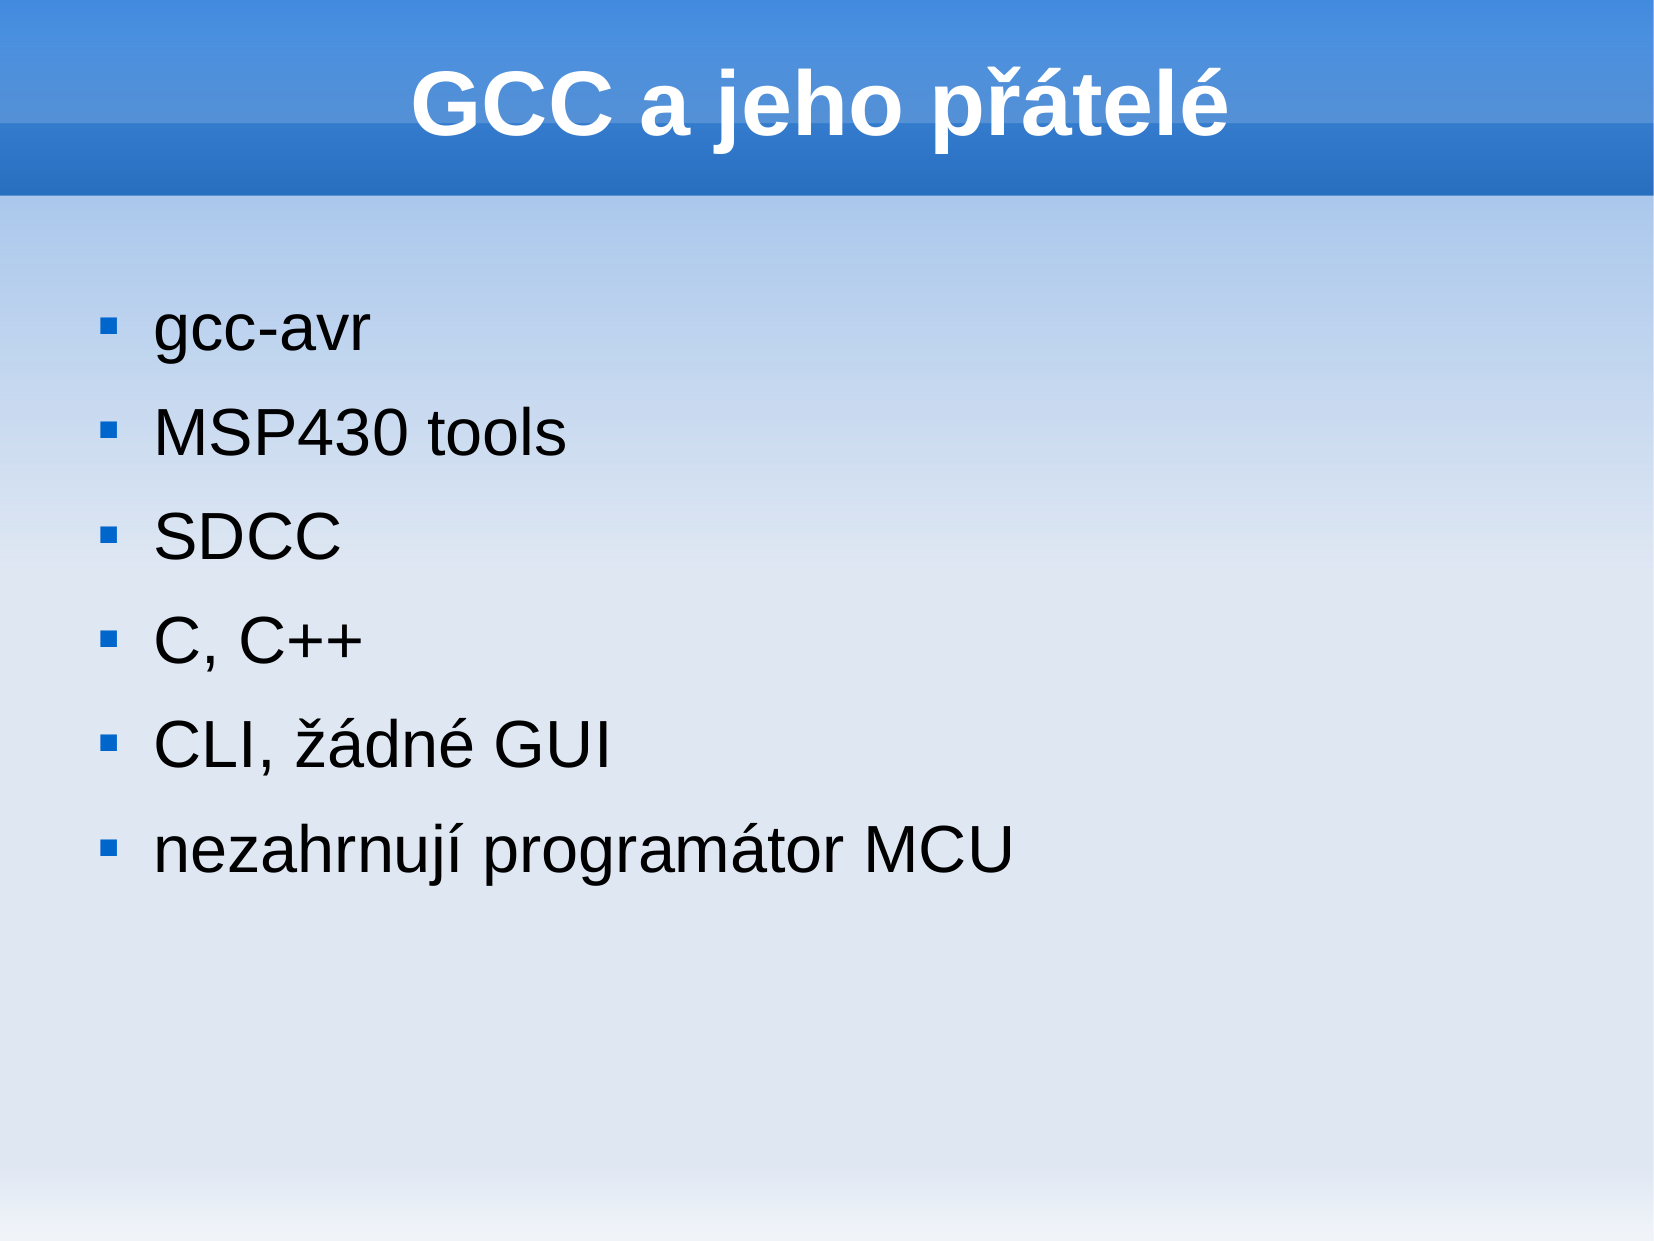

# GCC a jeho přátelé
gcc-avr
MSP430 tools
SDCC
C, C++
CLI, žádné GUI
nezahrnují programátor MCU